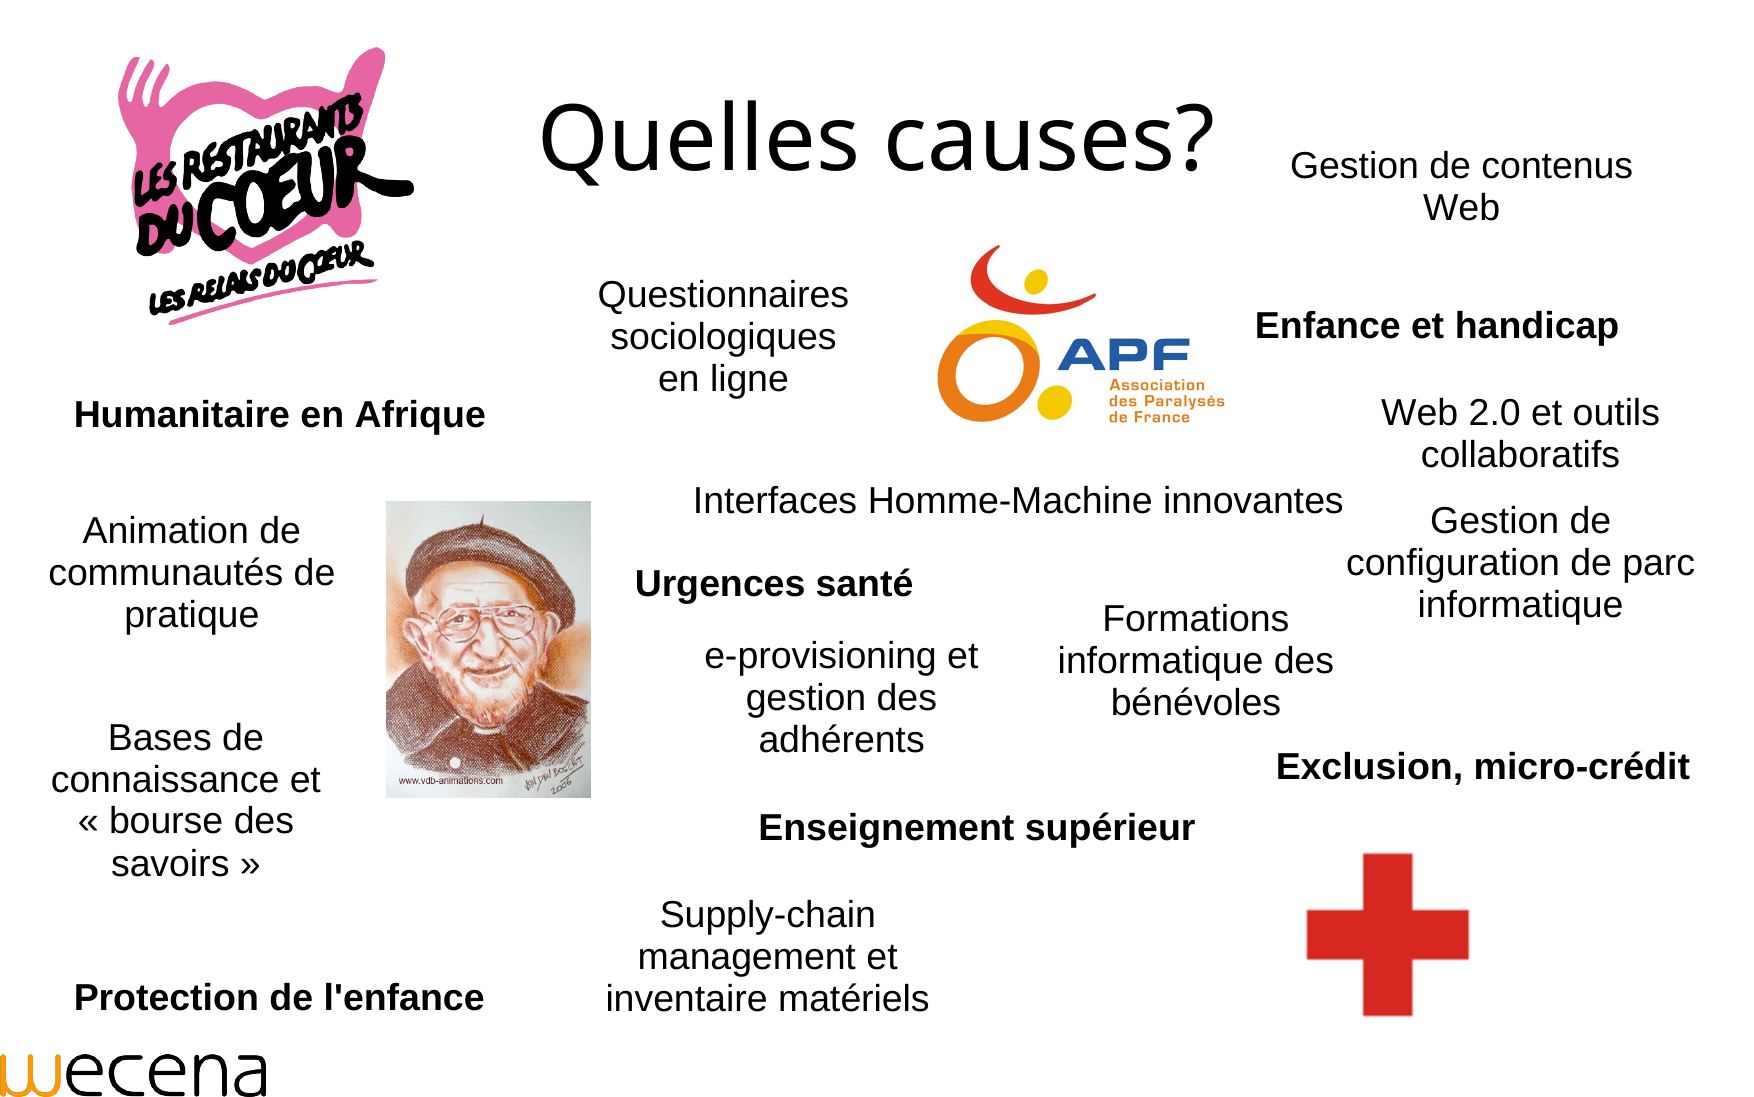

# Quelles causes?
Gestion de contenus Web
Questionnaires sociologiques
en ligne
Enfance et handicap
Web 2.0 et outils collaboratifs
Humanitaire en Afrique
Interfaces Homme-Machine innovantes
Gestion de configuration de parc informatique
Animation de communautés de pratique
Urgences santé
Formations informatique des bénévoles
e-provisioning et gestion des adhérents
Bases de connaissance et « bourse des savoirs »
Exclusion, micro-crédit
Enseignement supérieur
Supply-chain management et inventaire matériels
Protection de l'enfance